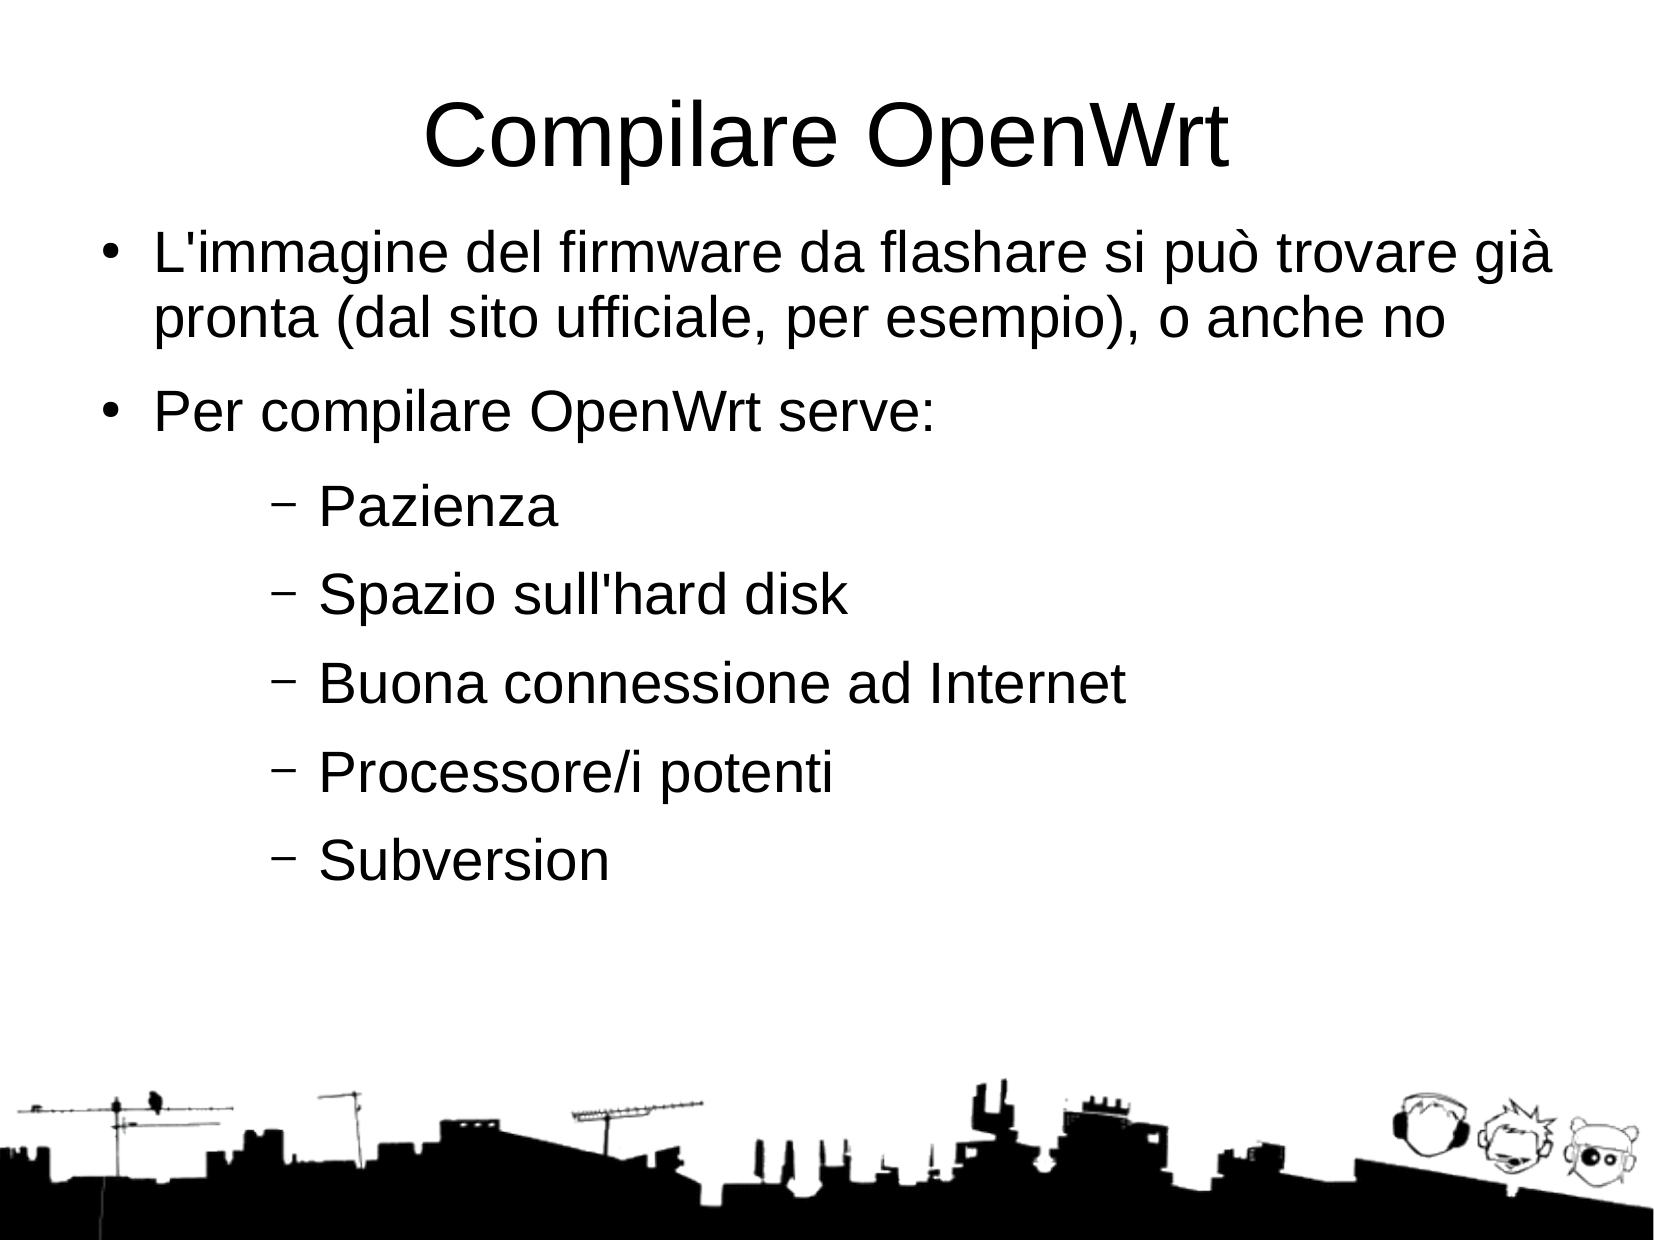

# Compilare OpenWrt
L'immagine del firmware da flashare si può trovare già pronta (dal sito ufficiale, per esempio), o anche no
Per compilare OpenWrt serve:
Pazienza
Spazio sull'hard disk
Buona connessione ad Internet
Processore/i potenti
Subversion